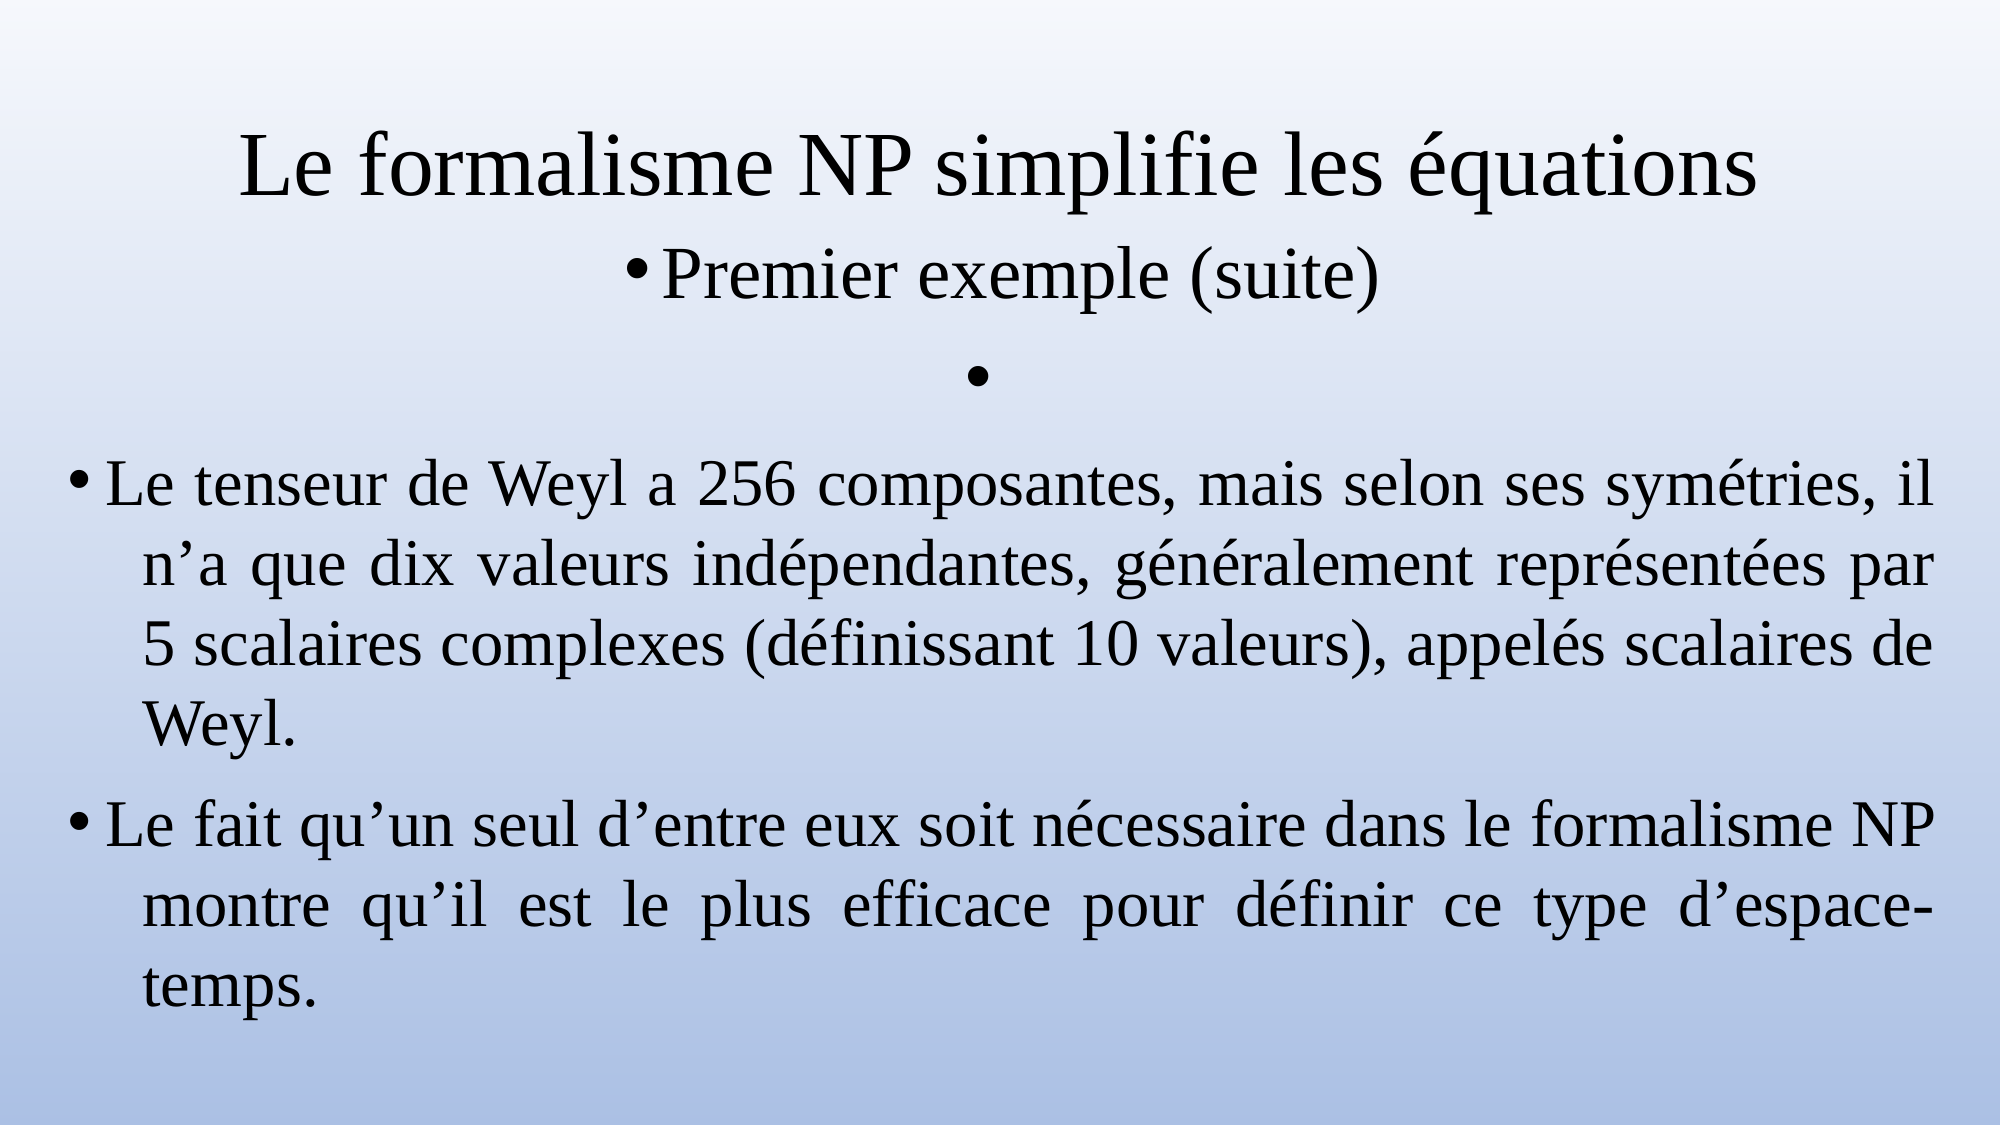

# Le formalisme NP simplifie les équations
Premier exemple (suite)
Le tenseur de Weyl a 256 composantes, mais selon ses symétries, il n’a que dix valeurs indépendantes, généralement représentées par 5 scalaires complexes (définissant 10 valeurs), appelés scalaires de Weyl.
Le fait qu’un seul d’entre eux soit nécessaire dans le formalisme NP montre qu’il est le plus efficace pour définir ce type d’espace-temps.